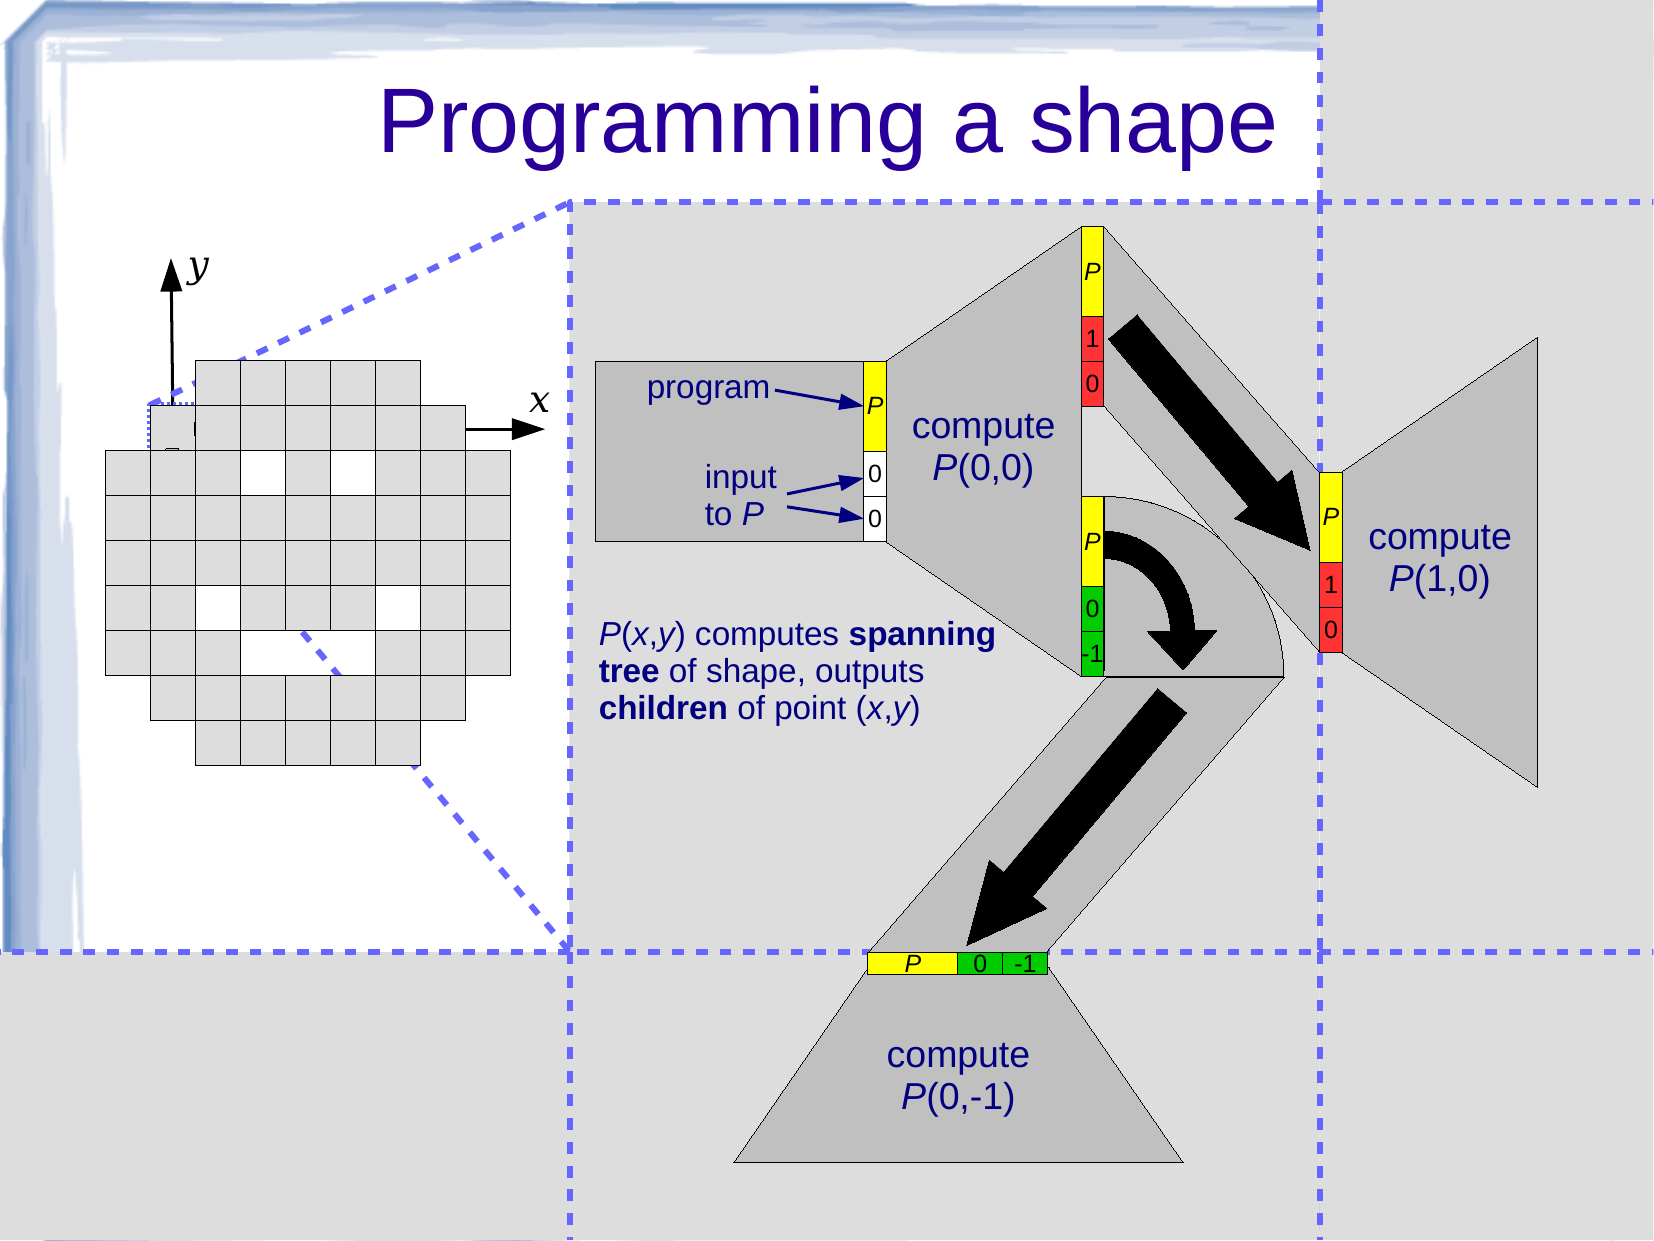

# Programming a shape
P
1
0
compute P(0,0)
P
0
-1
P
1
0
y
x
compute P(1,0)
program
P
0
input to P
0
0
1
0
1
1
0
1
1
P
0
-1
P(x,y) computes spanning tree of shape, outputs children of point (x,y)
compute P(0,-1)
13